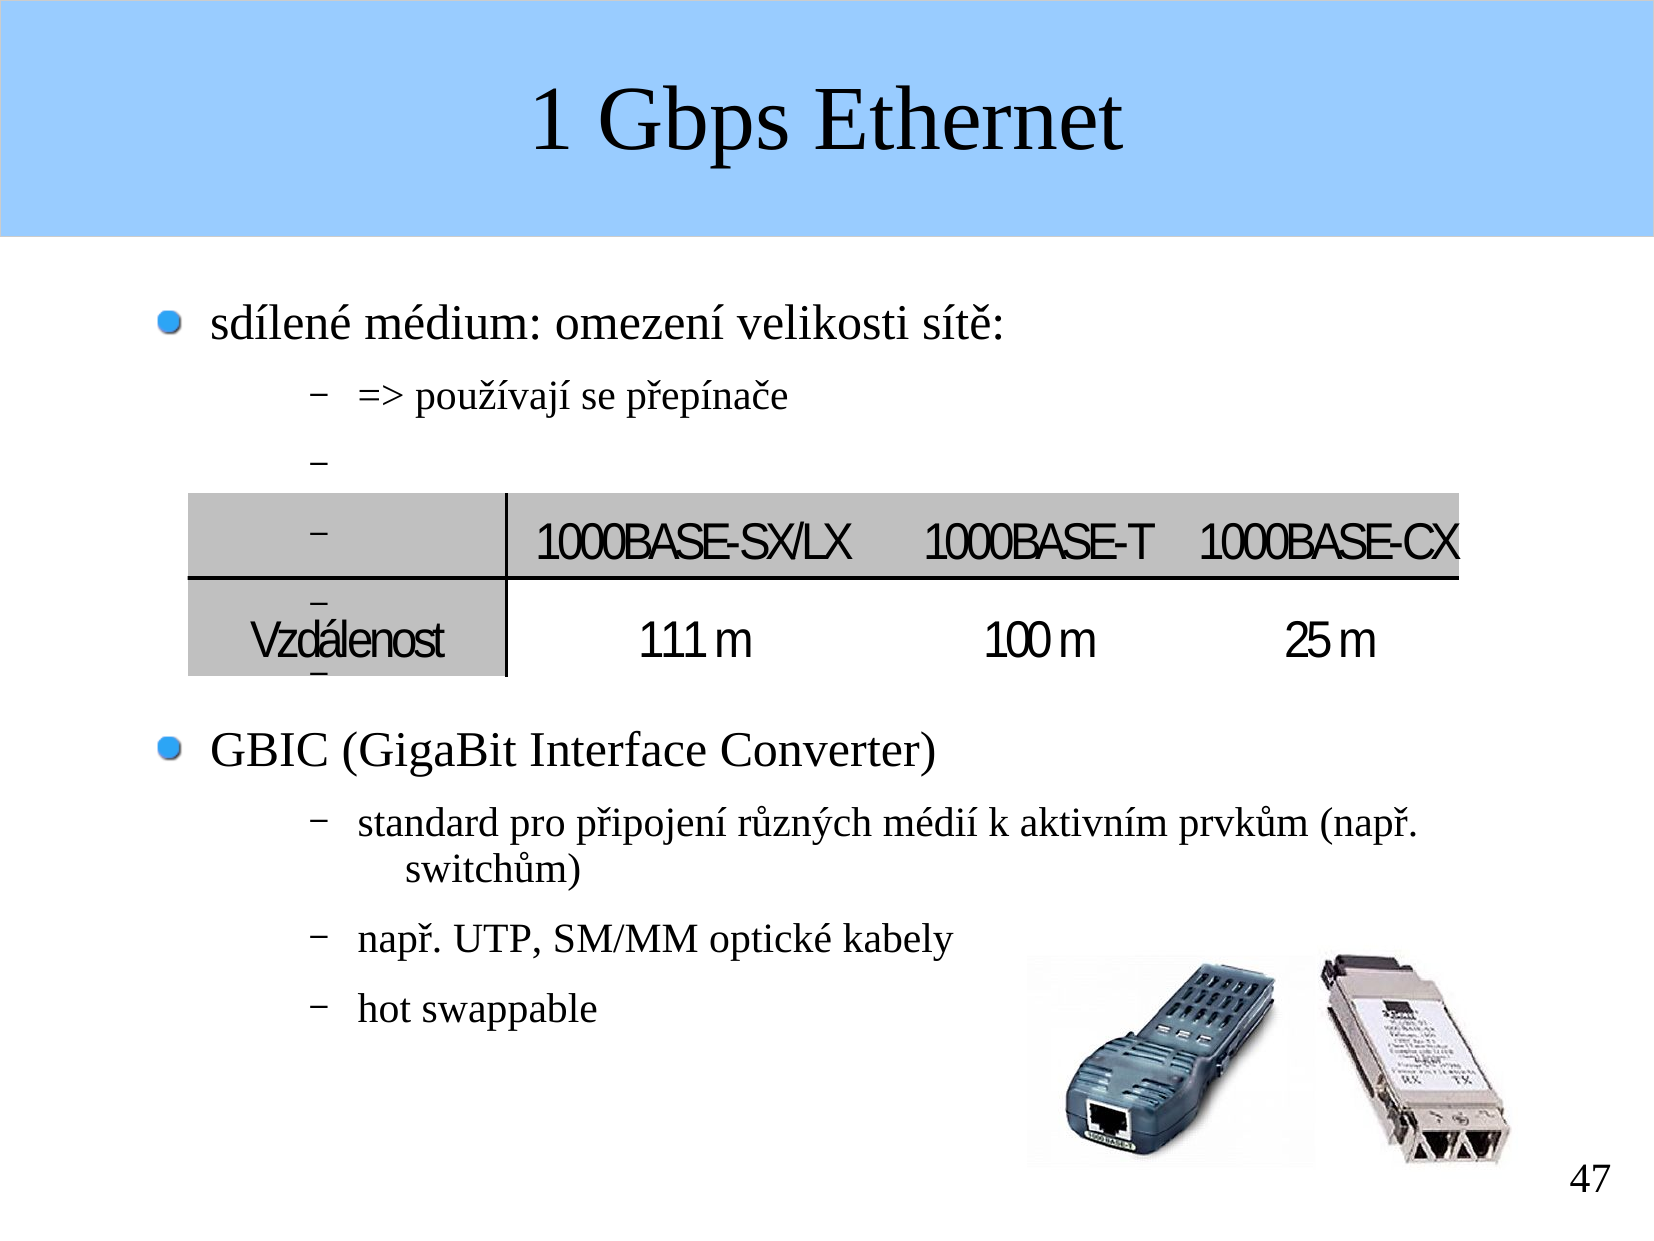

# 1 Gbps Ethernet
sdílené médium: omezení velikosti sítě:
=> používají se přepínače
GBIC (GigaBit Interface Converter)
standard pro připojení různých médií k aktivním prvkům (např. switchům)
např. UTP, SM/MM optické kabely
hot swappable